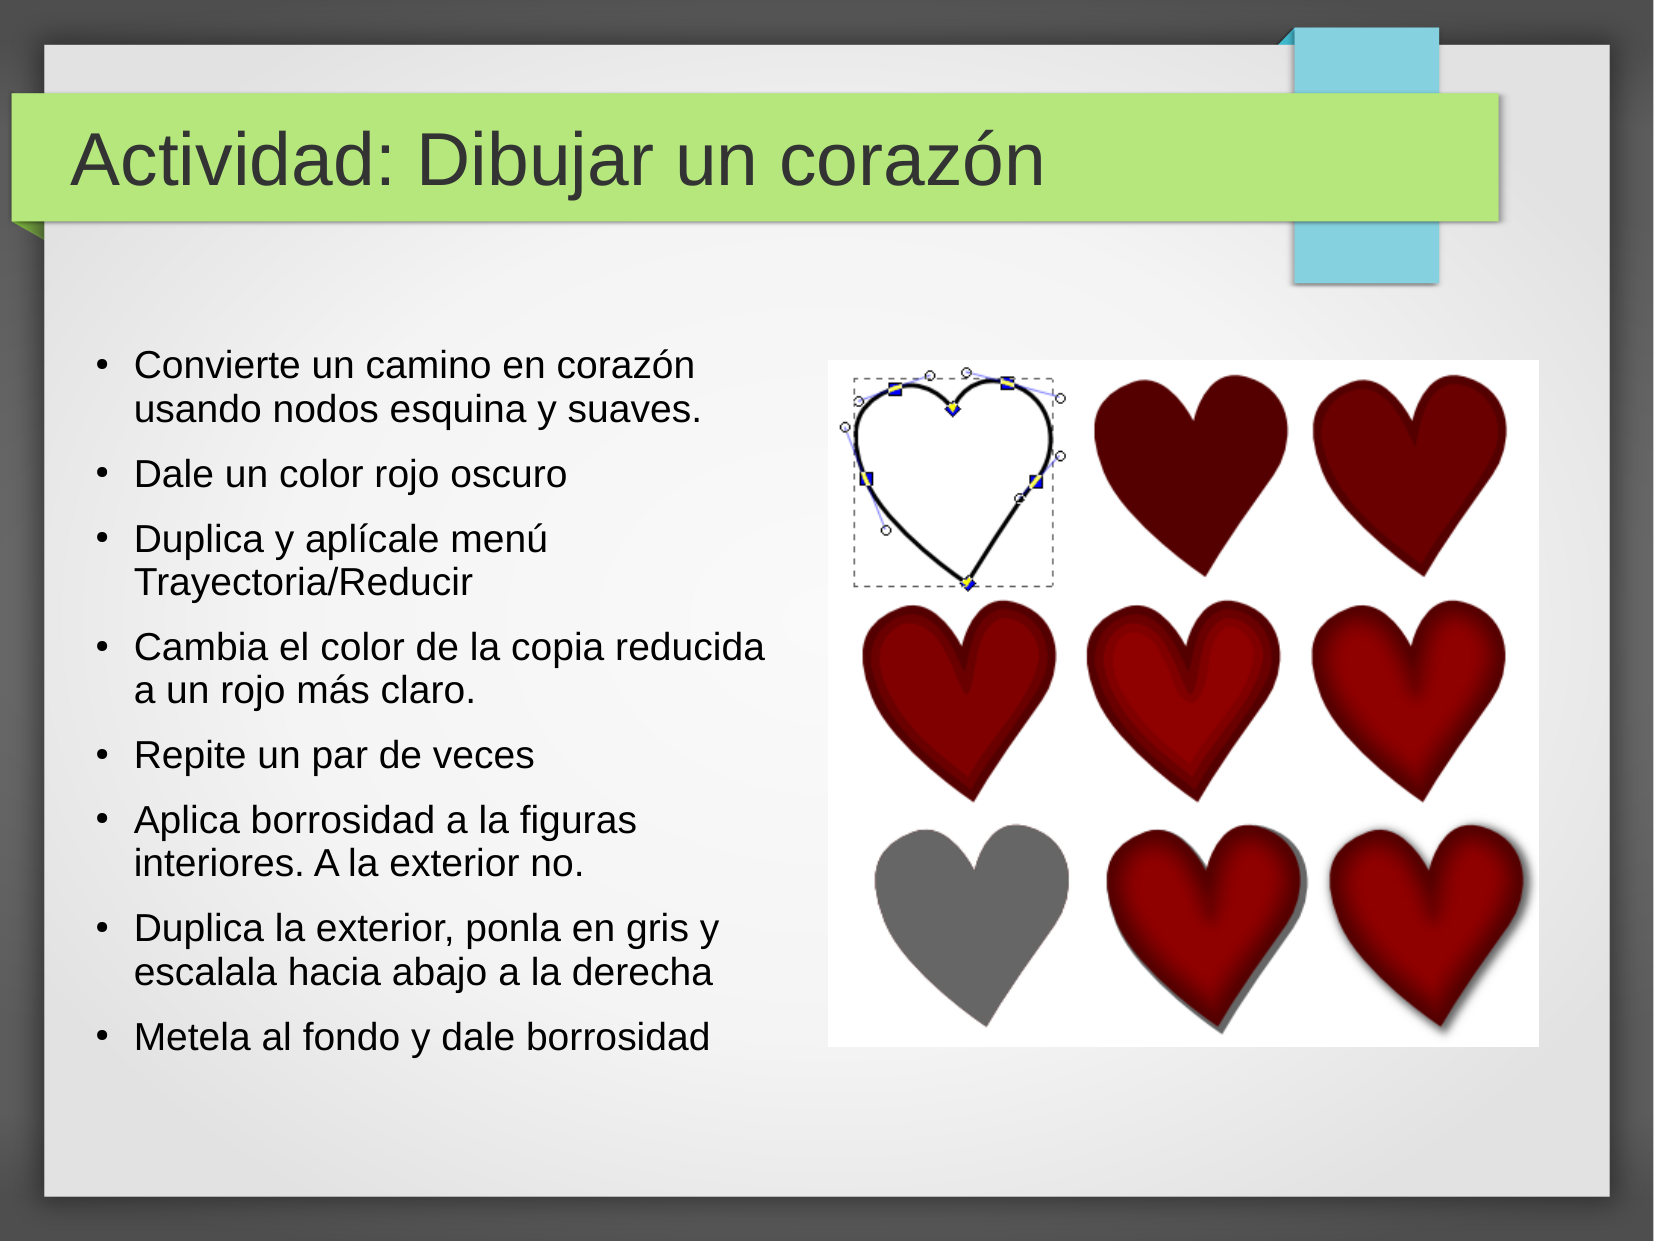

# Actividad: Dibujar un corazón
Convierte un camino en corazón usando nodos esquina y suaves.
Dale un color rojo oscuro
Duplica y aplícale menú Trayectoria/Reducir
Cambia el color de la copia reducida a un rojo más claro.
Repite un par de veces
Aplica borrosidad a la figuras interiores. A la exterior no.
Duplica la exterior, ponla en gris y escalala hacia abajo a la derecha
Metela al fondo y dale borrosidad